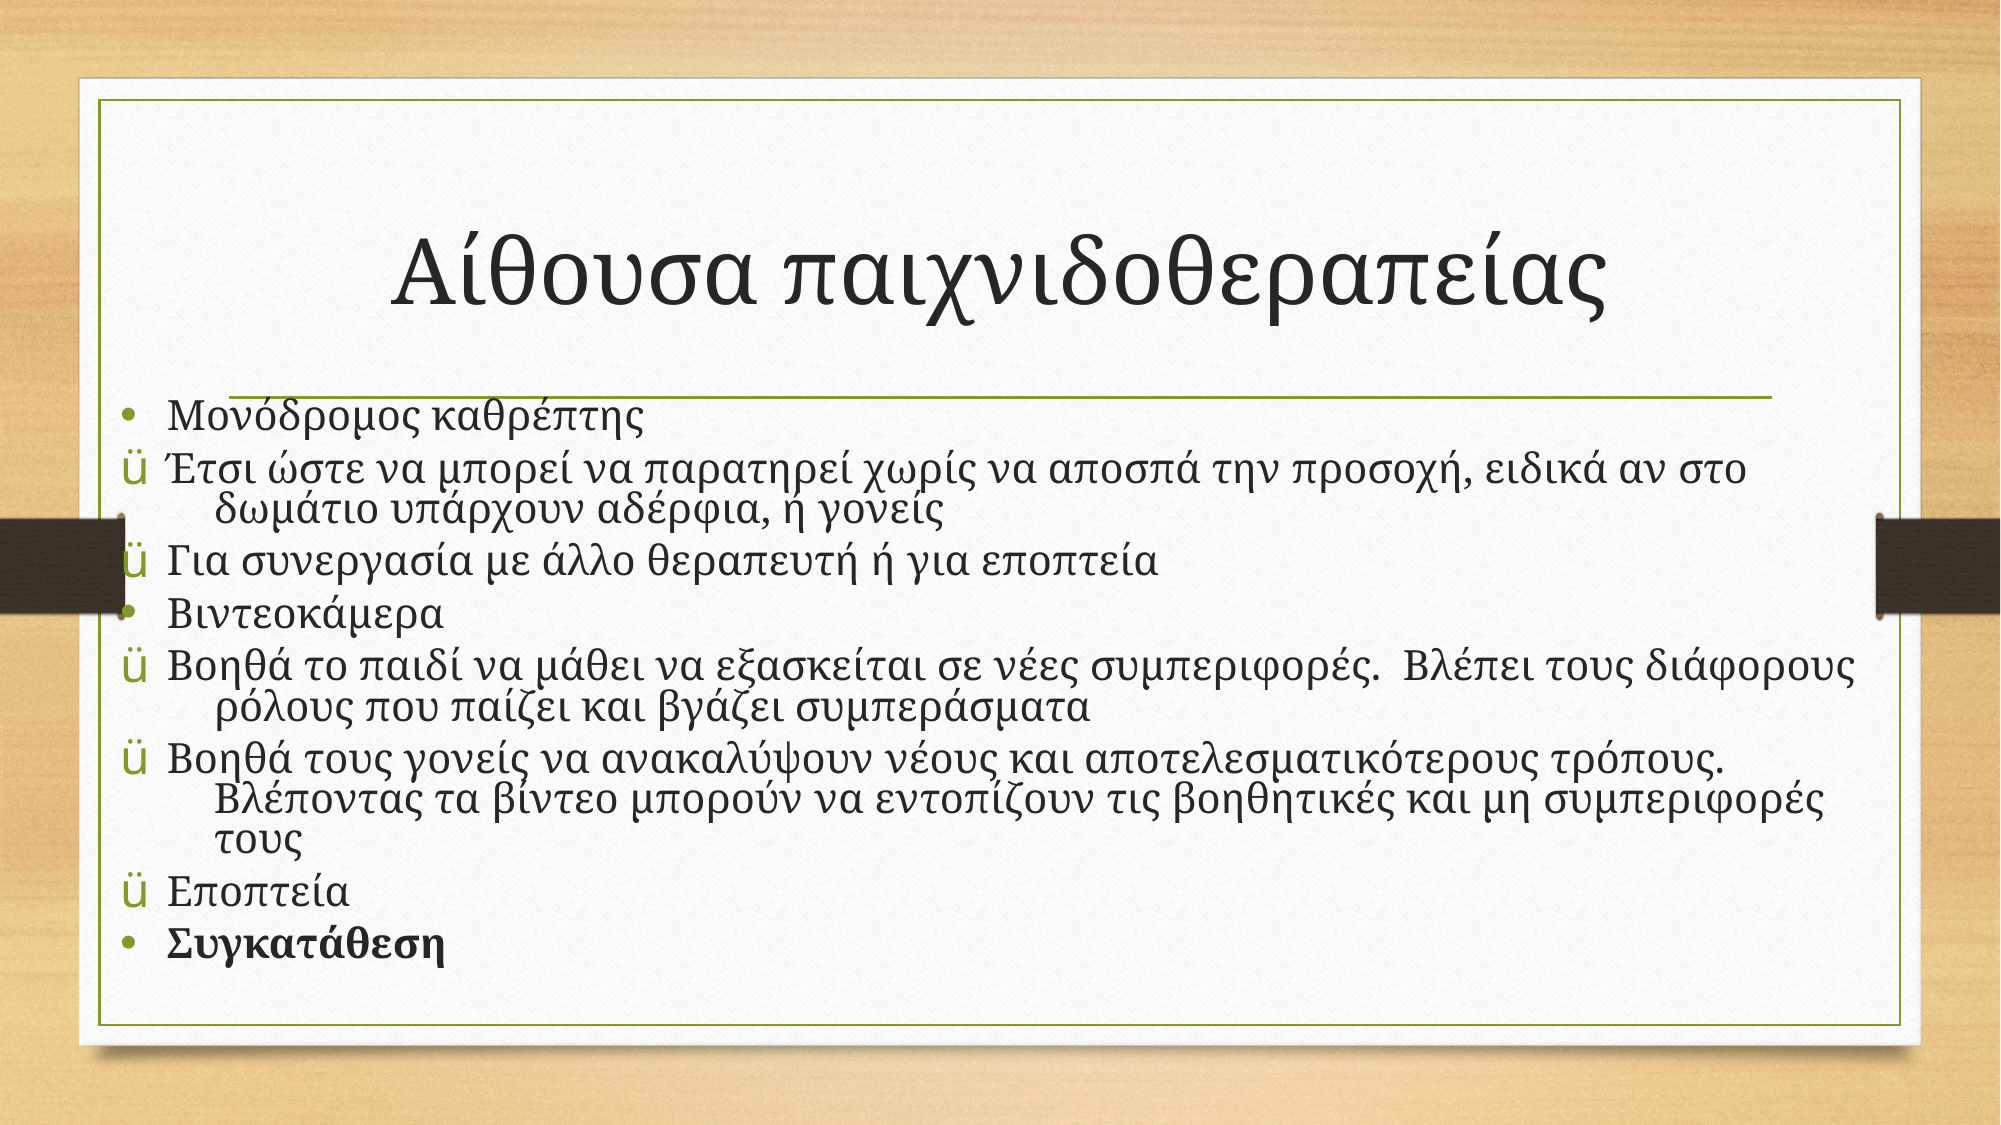

# Αίθουσα παιχνιδοθεραπείας
Μονόδρομος καθρέπτης
Έτσι ώστε να μπορεί να παρατηρεί χωρίς να αποσπά την προσοχή, ειδικά αν στο δωμάτιο υπάρχουν αδέρφια, ή γονείς
Για συνεργασία με άλλο θεραπευτή ή για εποπτεία
Βιντεοκάμερα
Βοηθά το παιδί να μάθει να εξασκείται σε νέες συμπεριφορές. Βλέπει τους διάφορους ρόλους που παίζει και βγάζει συμπεράσματα
Βοηθά τους γονείς να ανακαλύψουν νέους και αποτελεσματικότερους τρόπους. Βλέποντας τα βίντεο μπορούν να εντοπίζουν τις βοηθητικές και μη συμπεριφορές τους
Εποπτεία
Συγκατάθεση